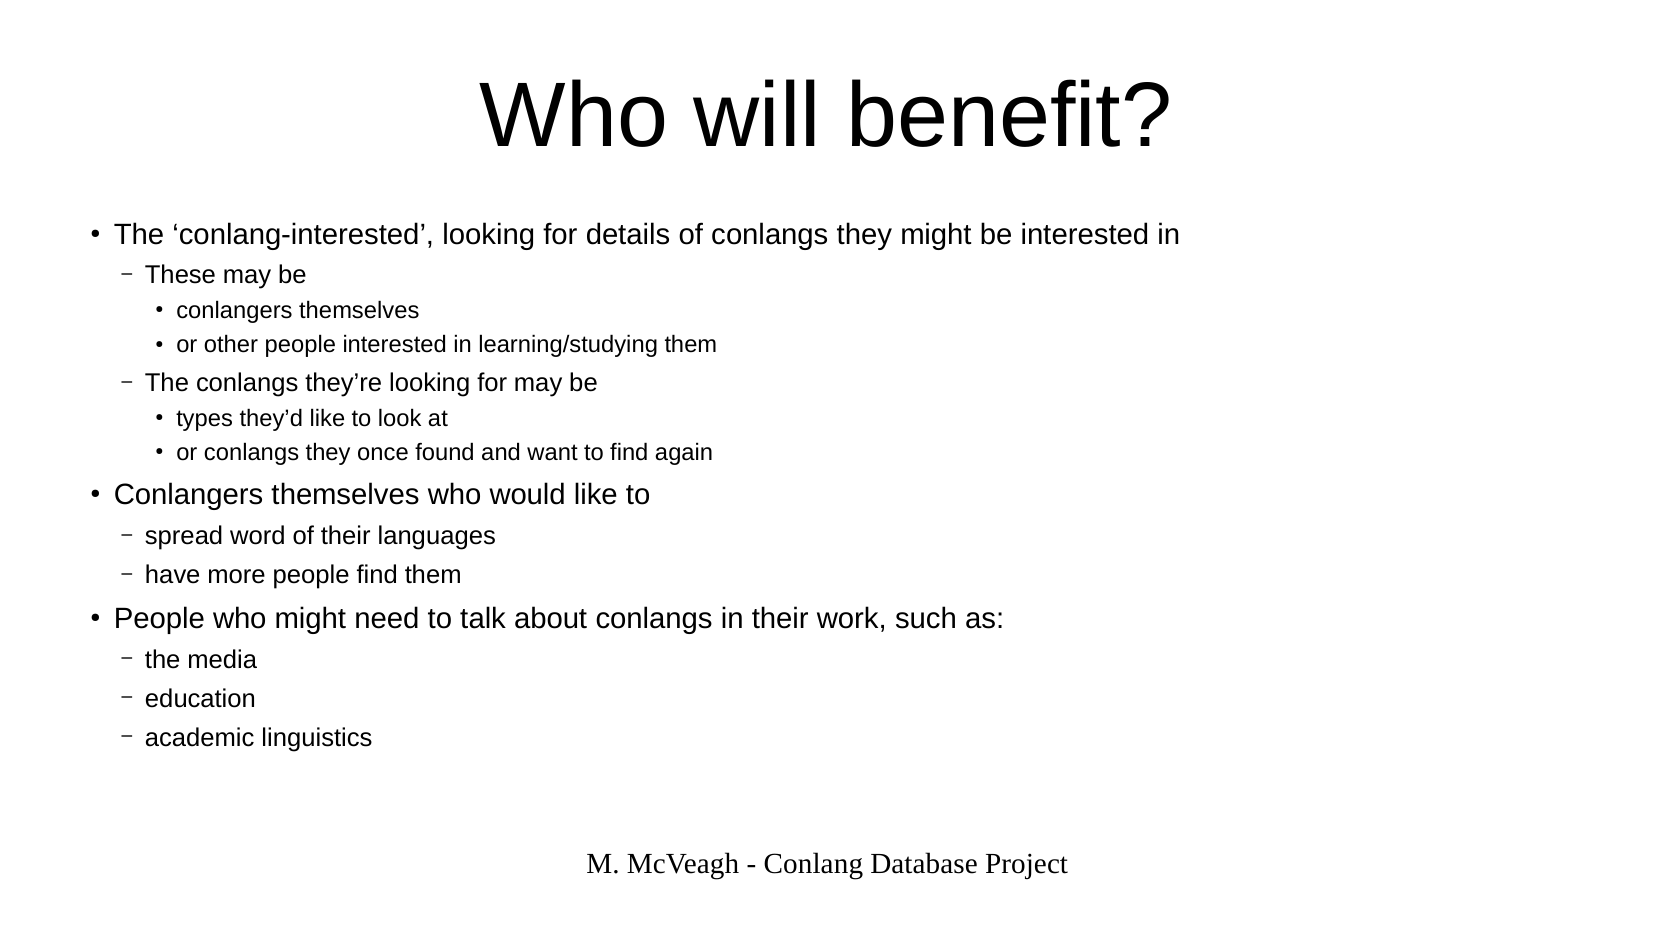

# Who will benefit?
The ‘conlang-interested’, looking for details of conlangs they might be interested in
These may be
conlangers themselves
or other people interested in learning/studying them
The conlangs they’re looking for may be
types they’d like to look at
or conlangs they once found and want to find again
Conlangers themselves who would like to
spread word of their languages
have more people find them
People who might need to talk about conlangs in their work, such as:
the media
education
academic linguistics
M. McVeagh - Conlang Database Project